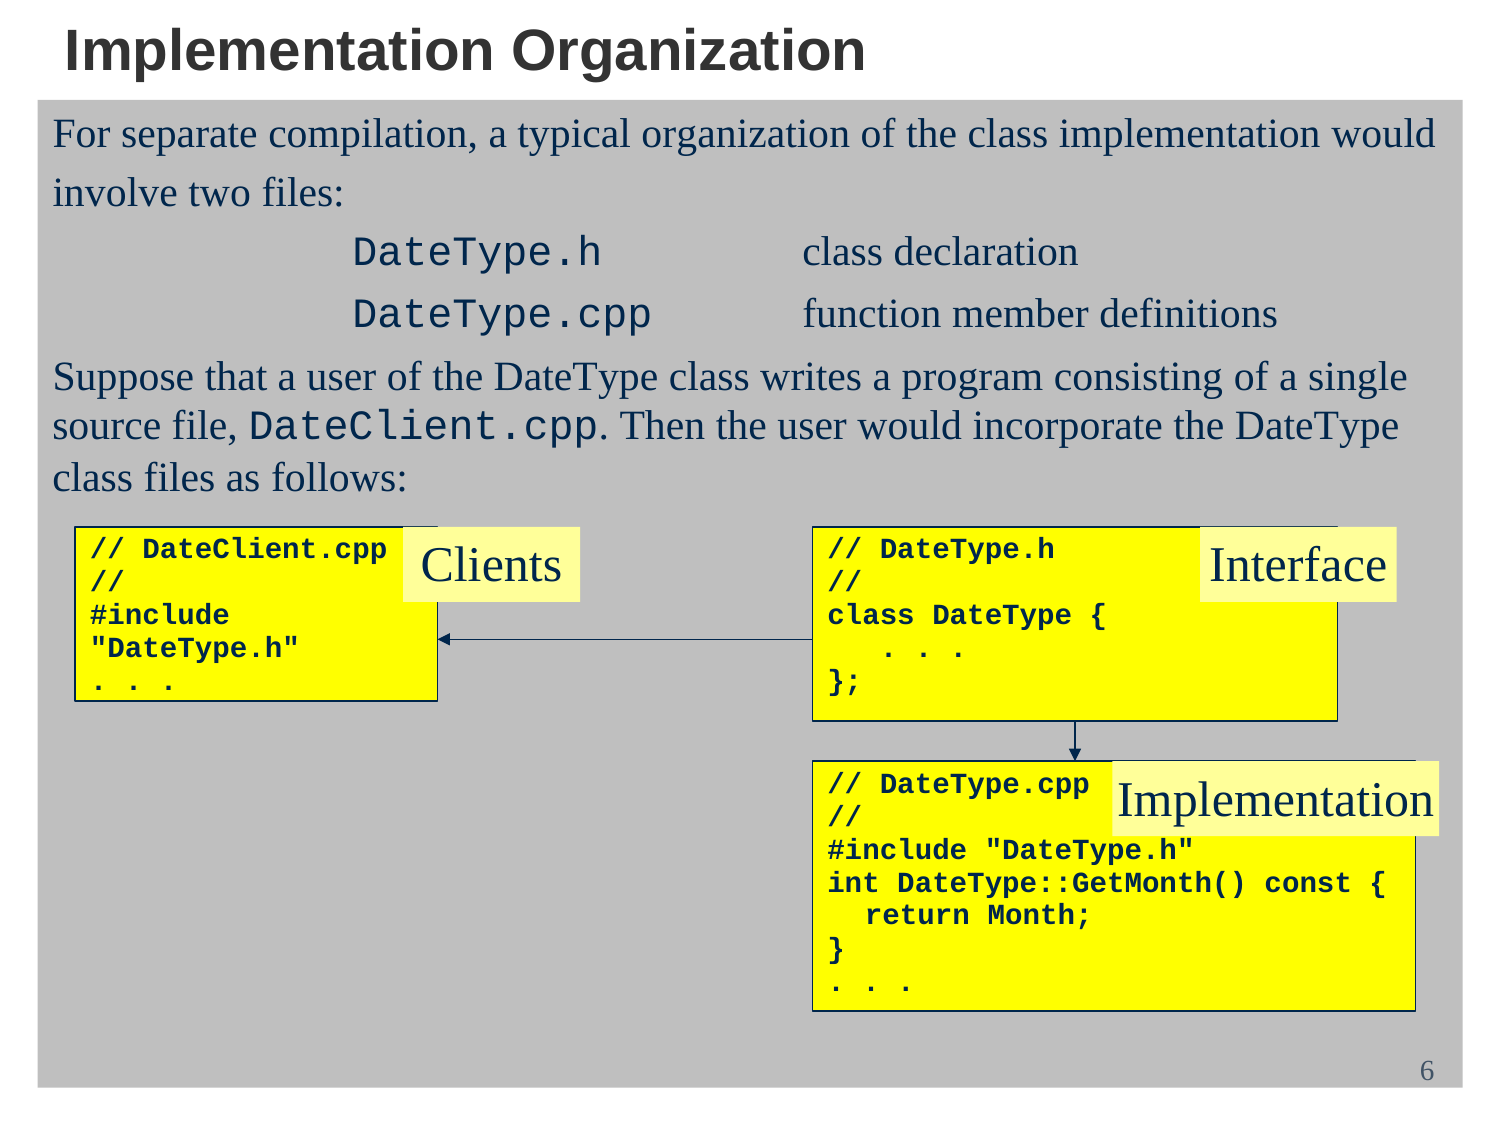

# Implementation Organization
For separate compilation, a typical organization of the class implementation would
involve two files:
		DateType.h		class declaration
		DateType.cpp	function member definitions
Suppose that a user of the DateType class writes a program consisting of a single source file, DateClient.cpp. Then the user would incorporate the DateType class files as follows:
// DateClient.cpp
//
#include "DateType.h"
. . .
Clients
// DateType.h
//
class DateType {
 . . .
};
Interface
// DateType.cpp
//
#include "DateType.h"
int DateType::GetMonth() const {
	return Month;
}
. . .
Implementation